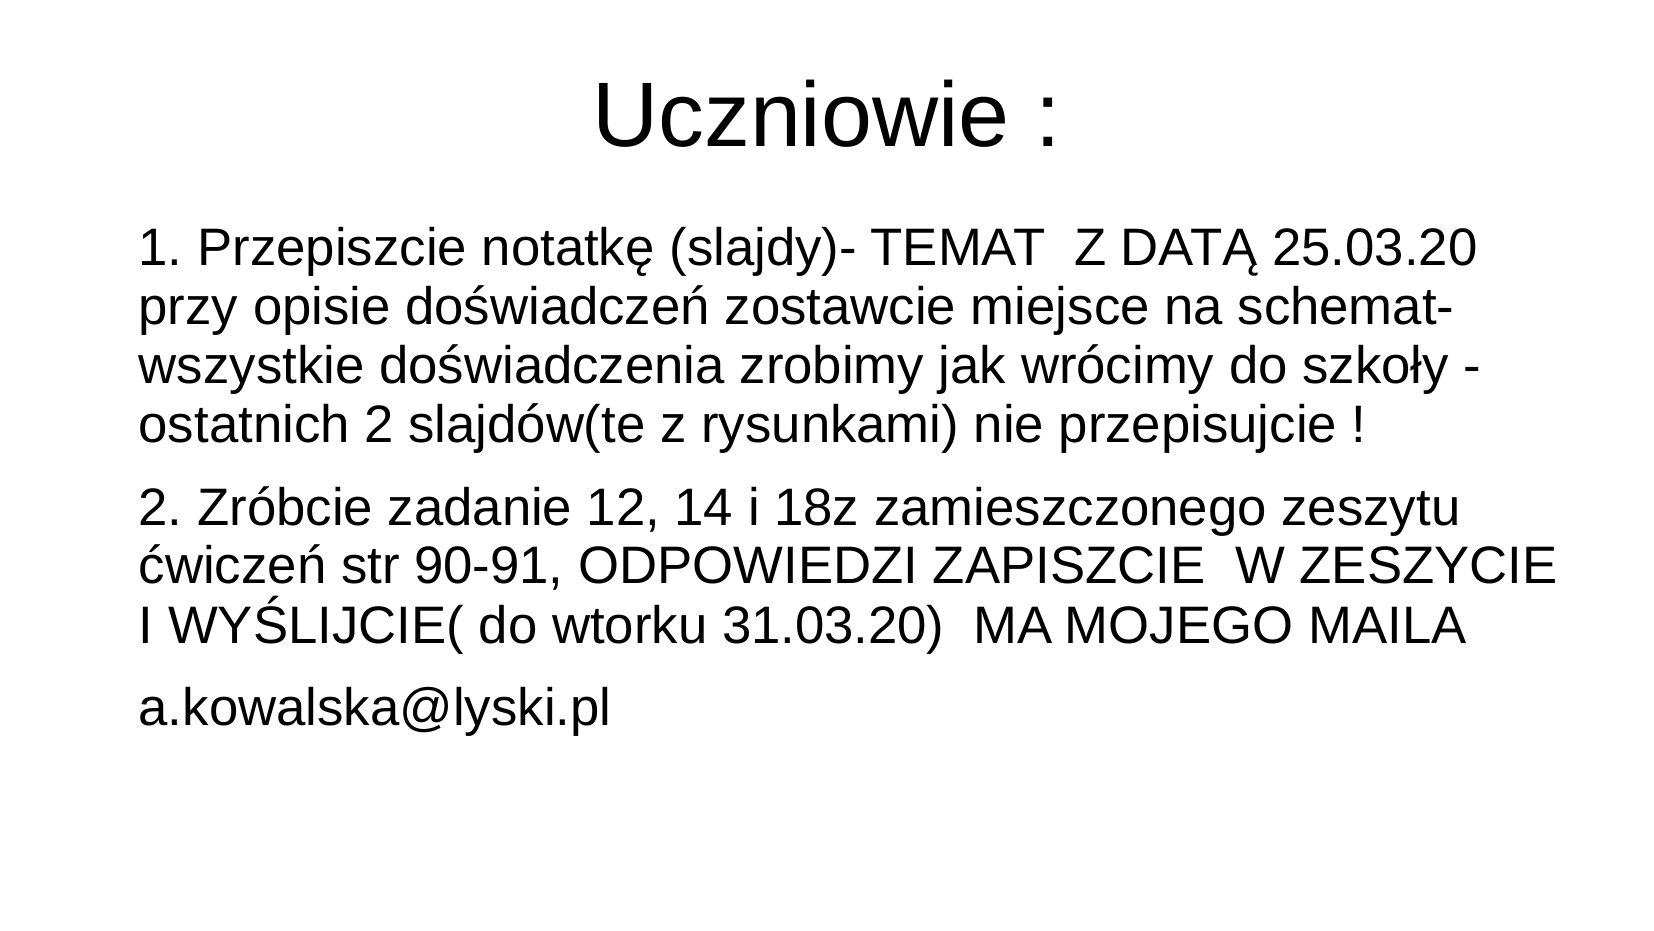

# Uczniowie :
1. Przepiszcie notatkę (slajdy)- TEMAT Z DATĄ 25.03.20 przy opisie doświadczeń zostawcie miejsce na schemat- wszystkie doświadczenia zrobimy jak wrócimy do szkoły - ostatnich 2 slajdów(te z rysunkami) nie przepisujcie !
2. Zróbcie zadanie 12, 14 i 18z zamieszczonego zeszytu ćwiczeń str 90-91, ODPOWIEDZI ZAPISZCIE W ZESZYCIE I WYŚLIJCIE( do wtorku 31.03.20) MA MOJEGO MAILA
a.kowalska@lyski.pl